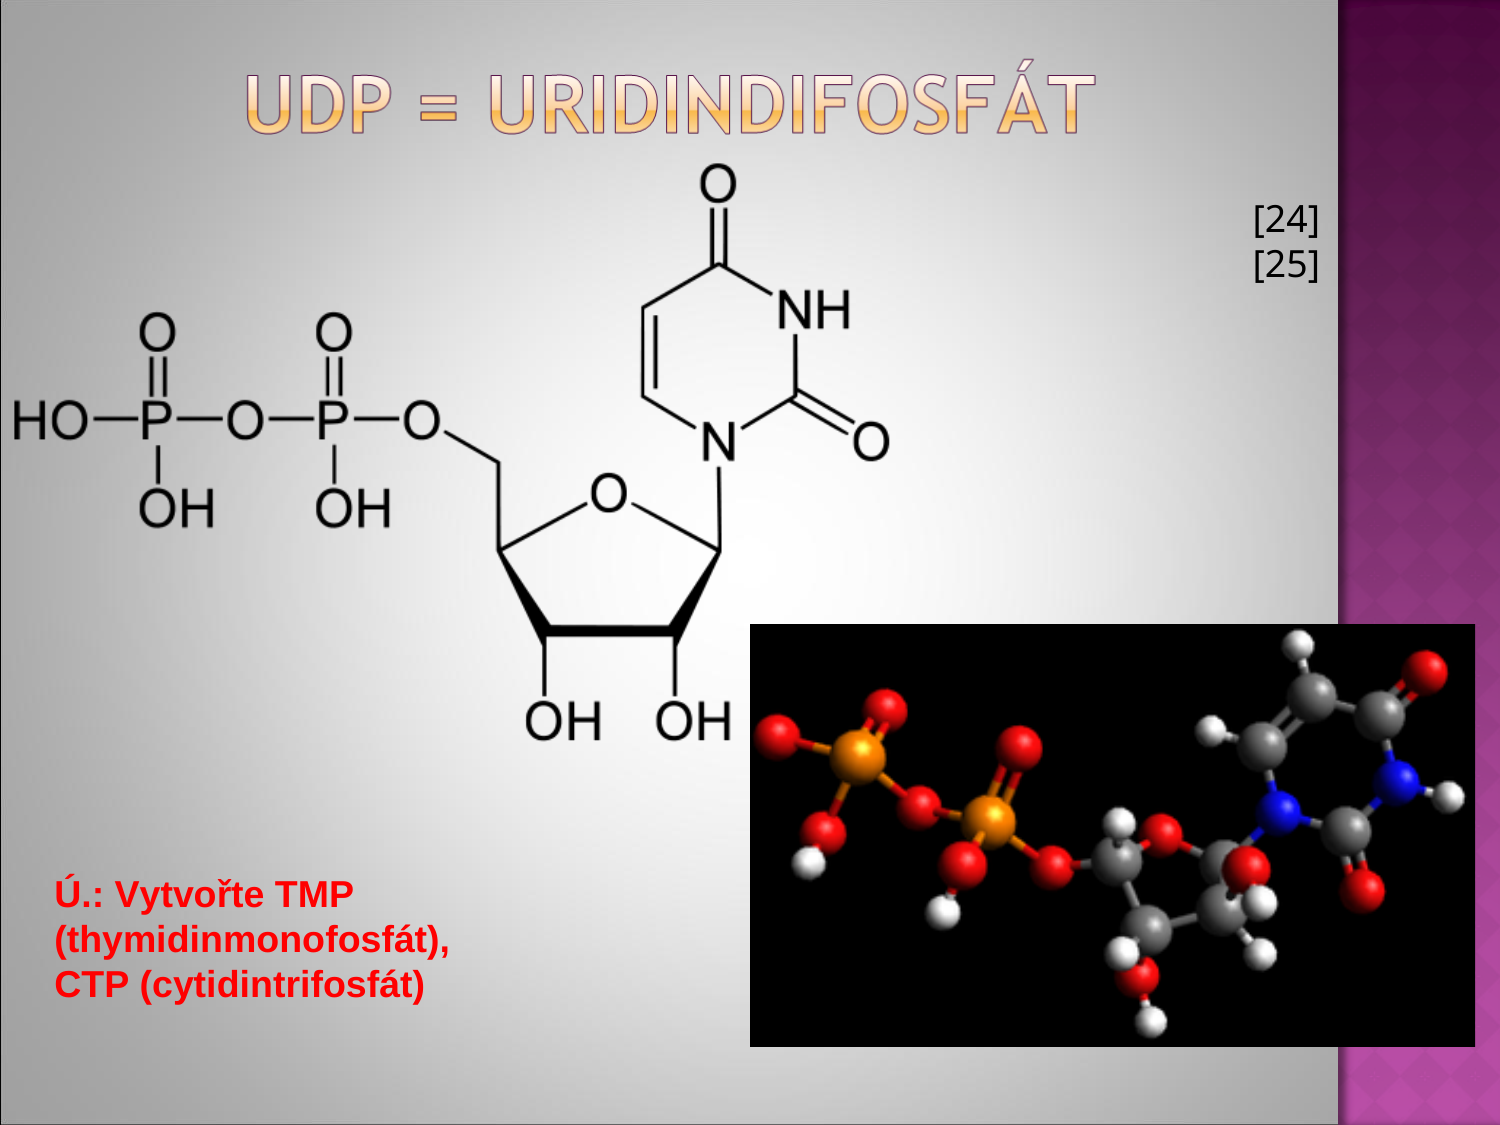

[24]
[25]
Ú.: Vytvořte TMP
(thymidinmonofosfát),
CTP (cytidintrifosfát)